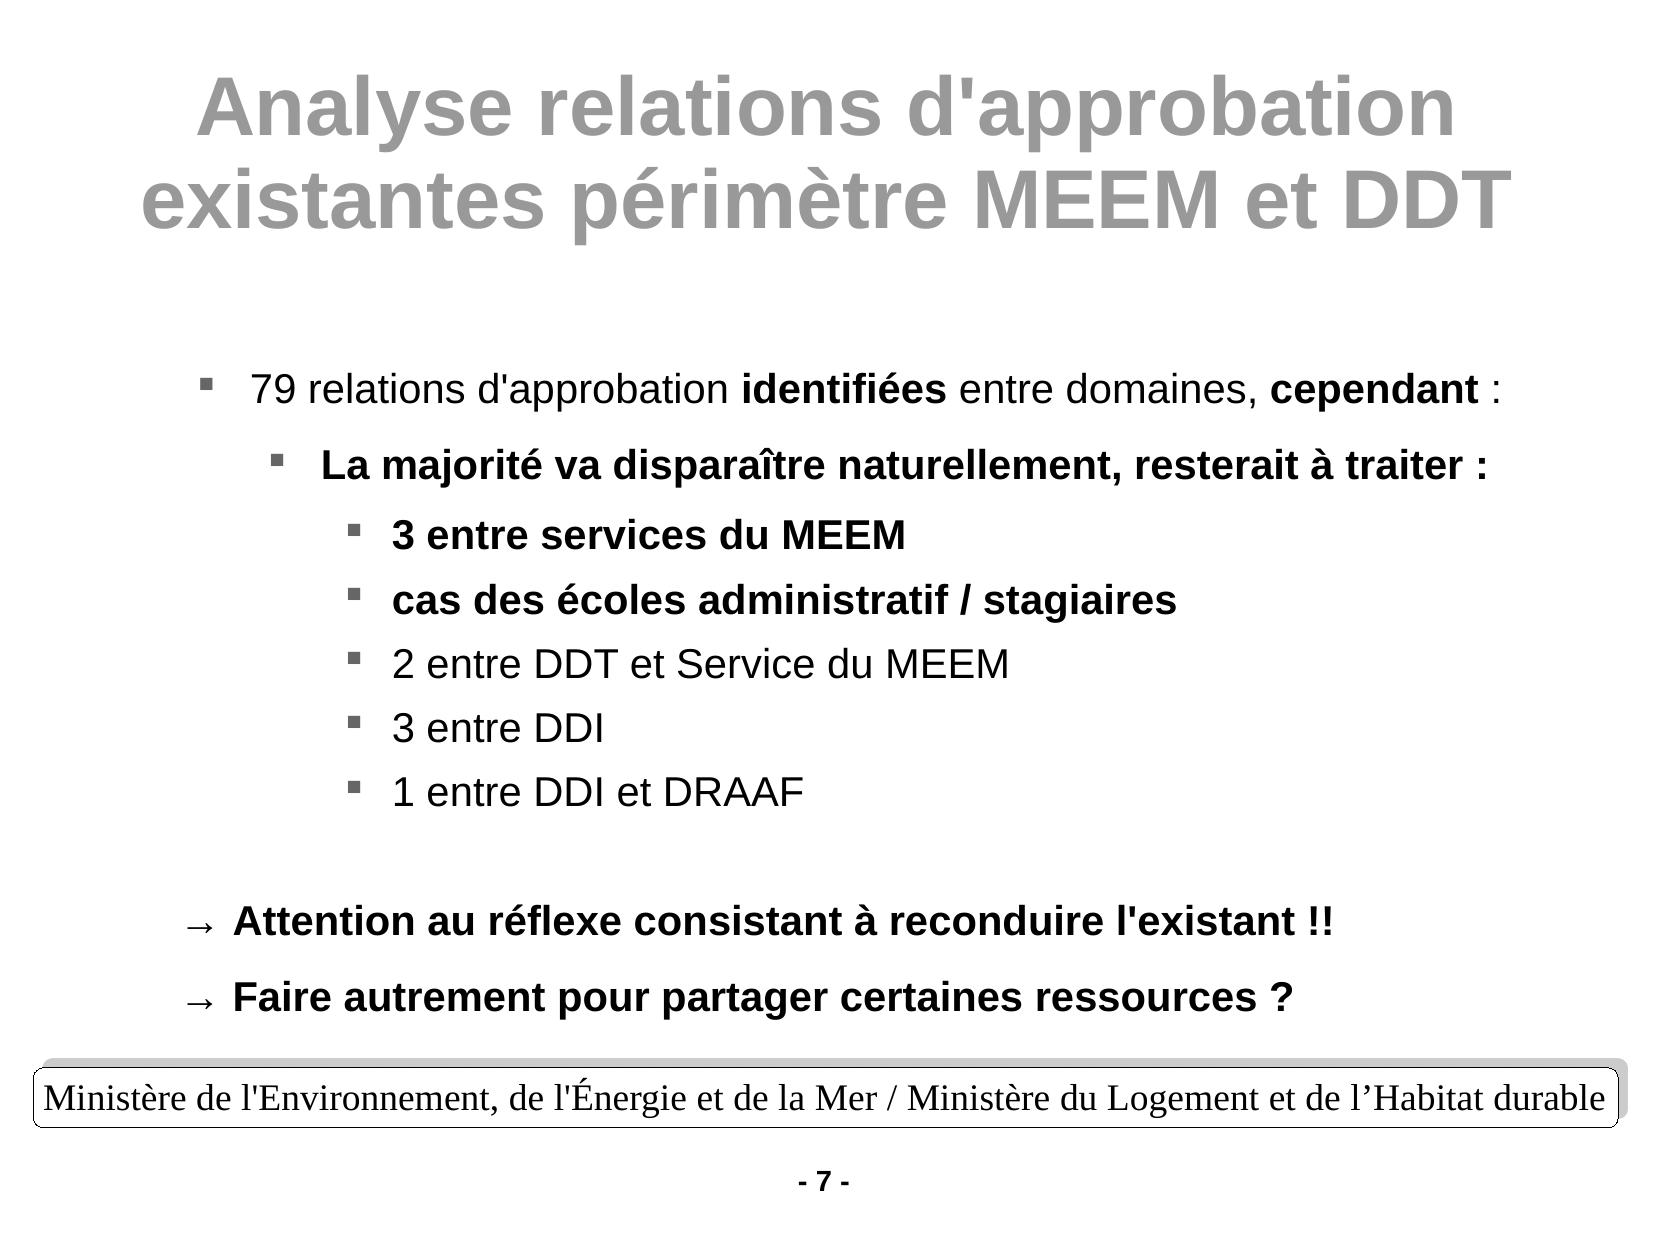

# Analyse relations d'approbation existantes périmètre MEEM et DDT
79 relations d'approbation identifiées entre domaines, cependant :
La majorité va disparaître naturellement, resterait à traiter :
3 entre services du MEEM
cas des écoles administratif / stagiaires
2 entre DDT et Service du MEEM
3 entre DDI
1 entre DDI et DRAAF
→ Attention au réflexe consistant à reconduire l'existant !!
→ Faire autrement pour partager certaines ressources ?